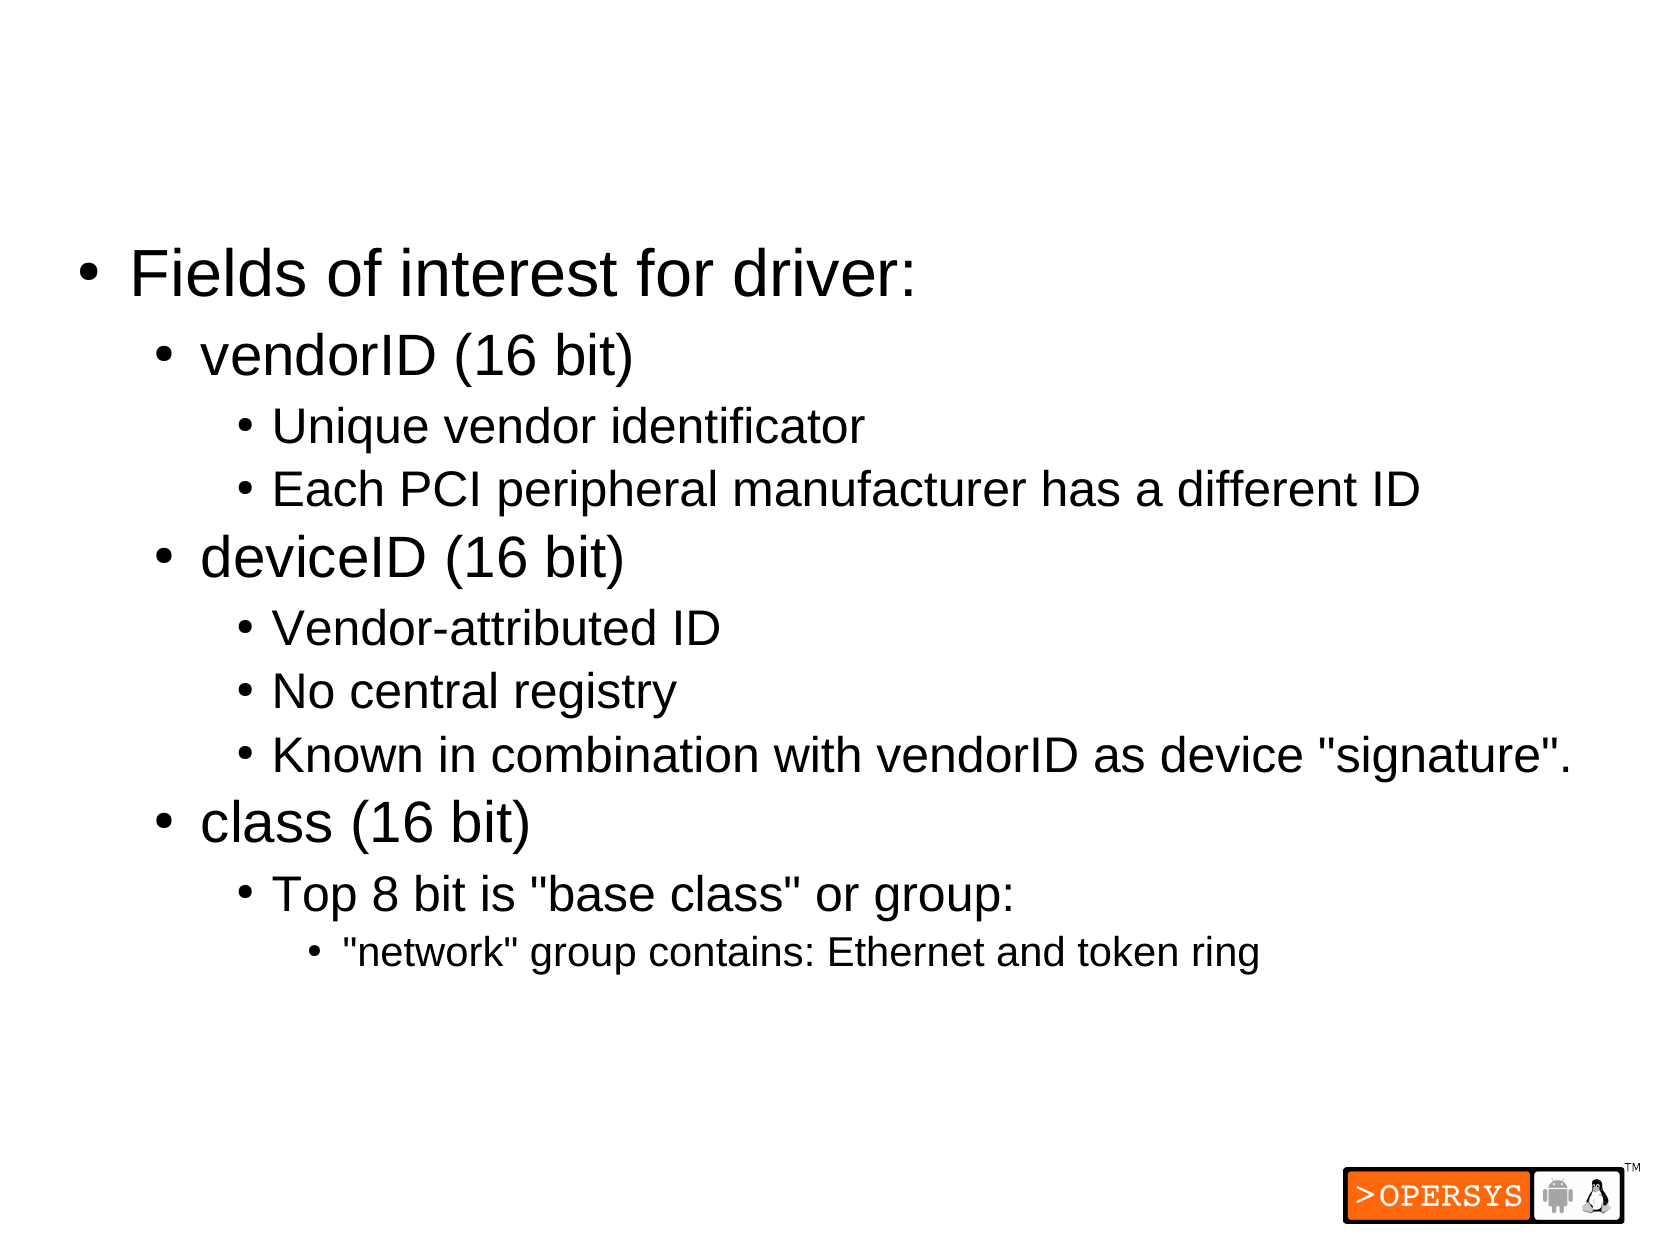

# Fields of interest for driver:
vendorID (16 bit)
Unique vendor identificator
Each PCI peripheral manufacturer has a different ID
deviceID (16 bit)
Vendor-attributed ID
No central registry
Known in combination with vendorID as device "signature".
class (16 bit)
Top 8 bit is "base class" or group:
"network" group contains: Ethernet and token ring